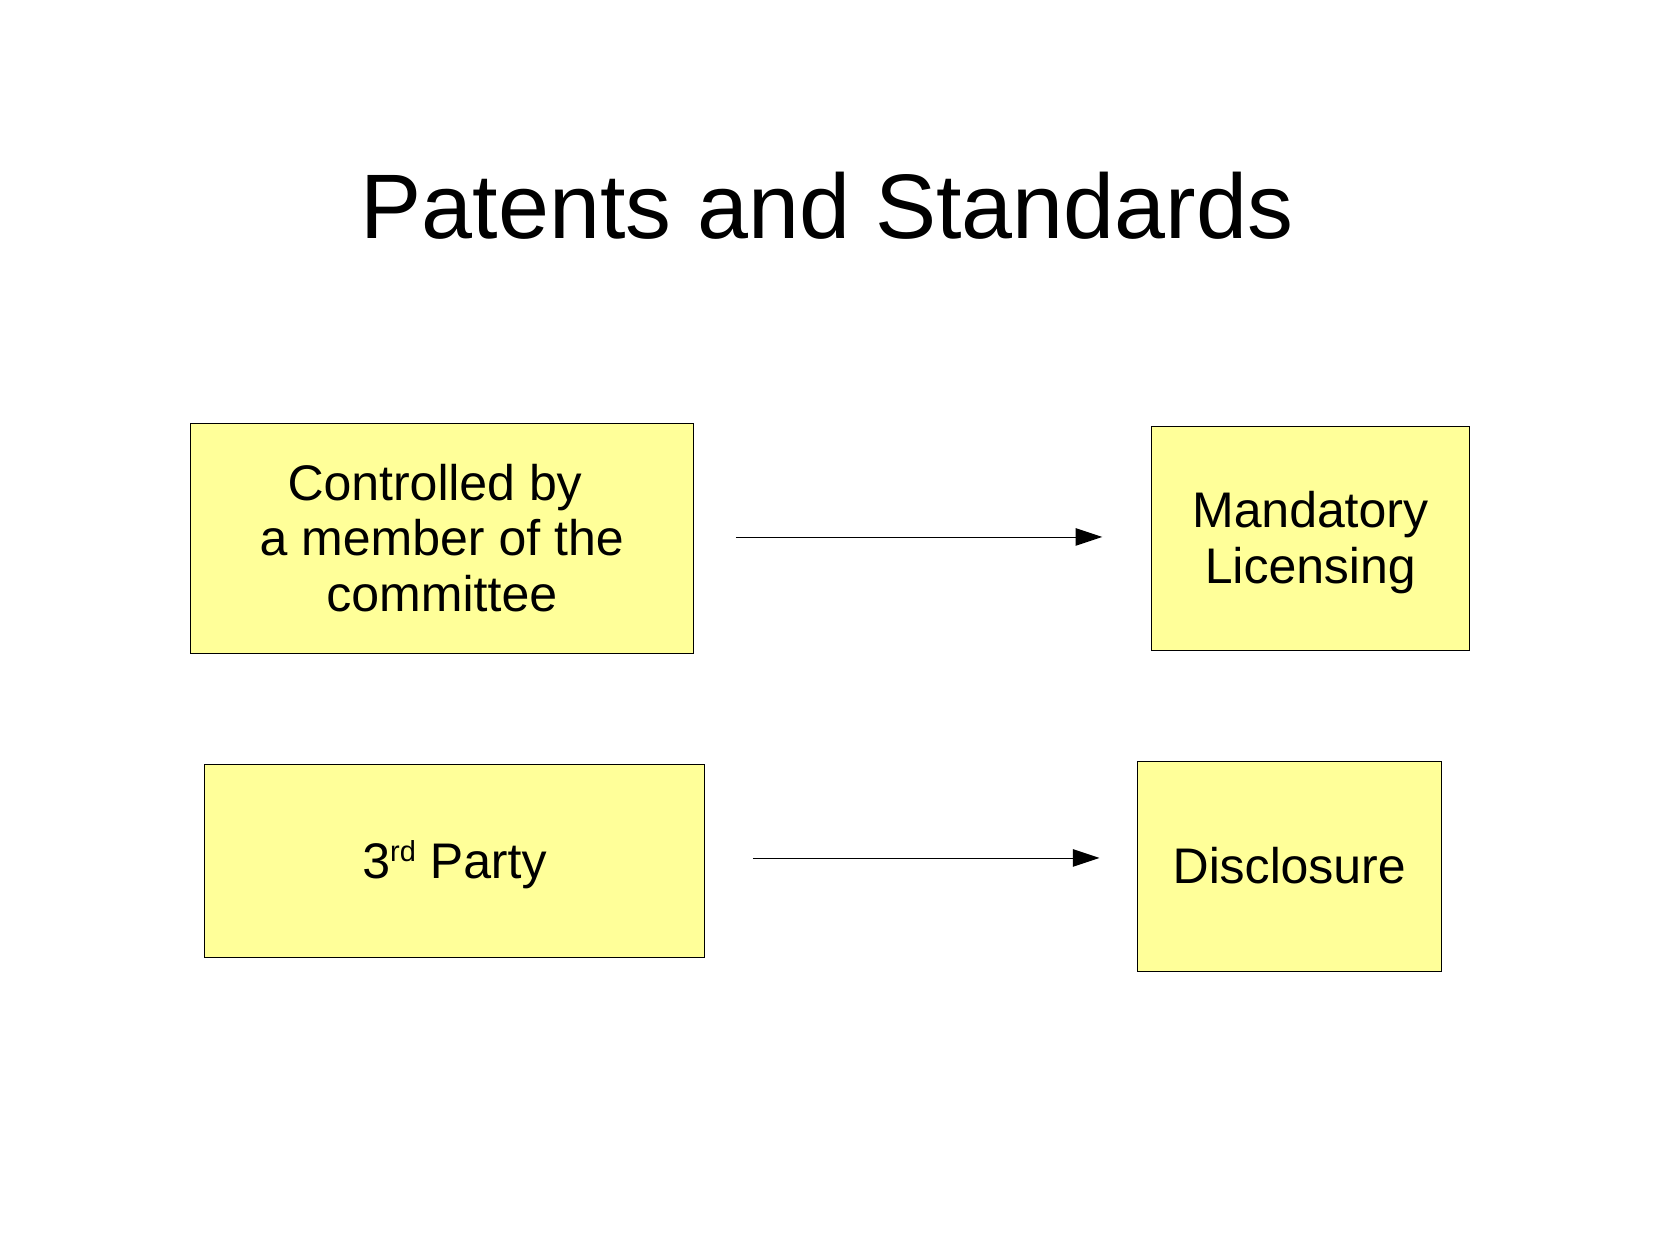

# Patents and Standards
Controlled by
a member of the
committee
Mandatory
Licensing
Disclosure
3rd Party